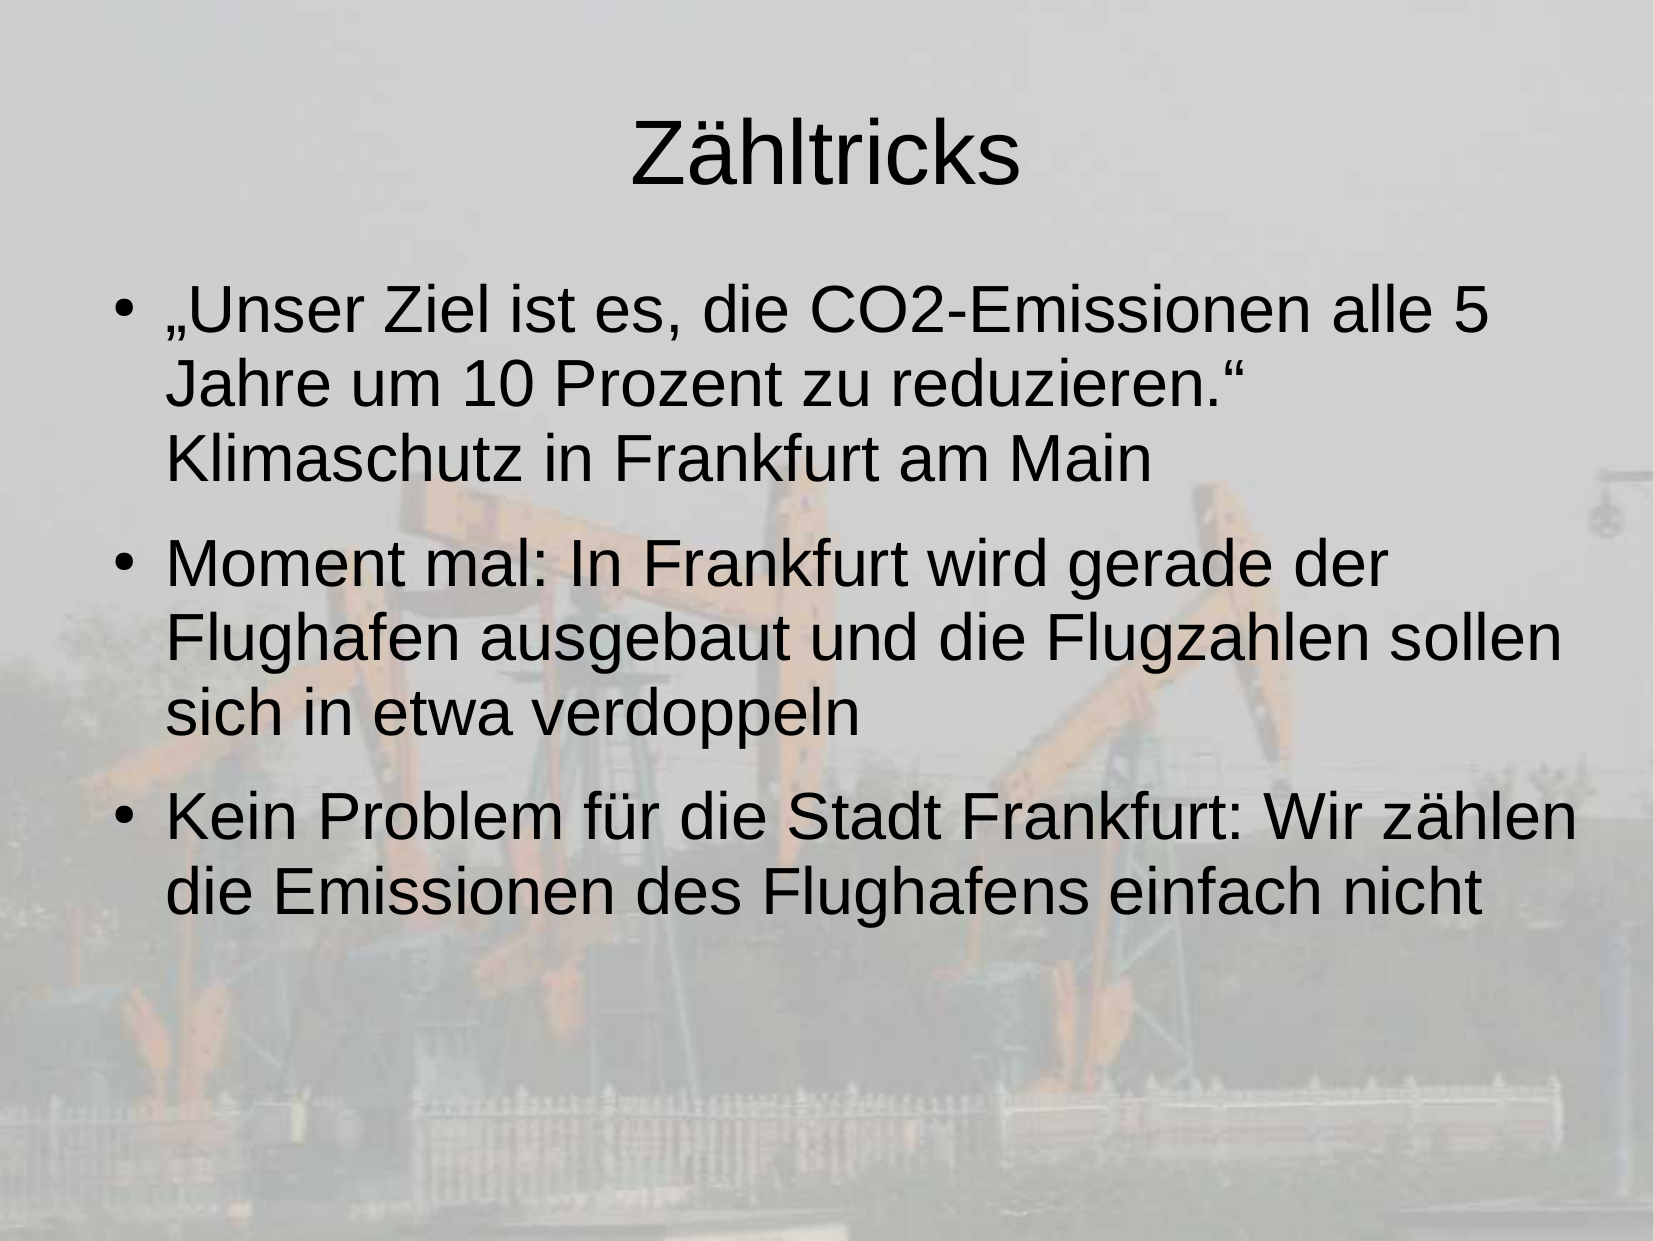

# Zähltricks
„Unser Ziel ist es, die CO2-Emissionen alle 5 Jahre um 10 Prozent zu reduzieren.“ Klimaschutz in Frankfurt am Main
Moment mal: In Frankfurt wird gerade der Flughafen ausgebaut und die Flugzahlen sollen sich in etwa verdoppeln
Kein Problem für die Stadt Frankfurt: Wir zählen die Emissionen des Flughafens einfach nicht